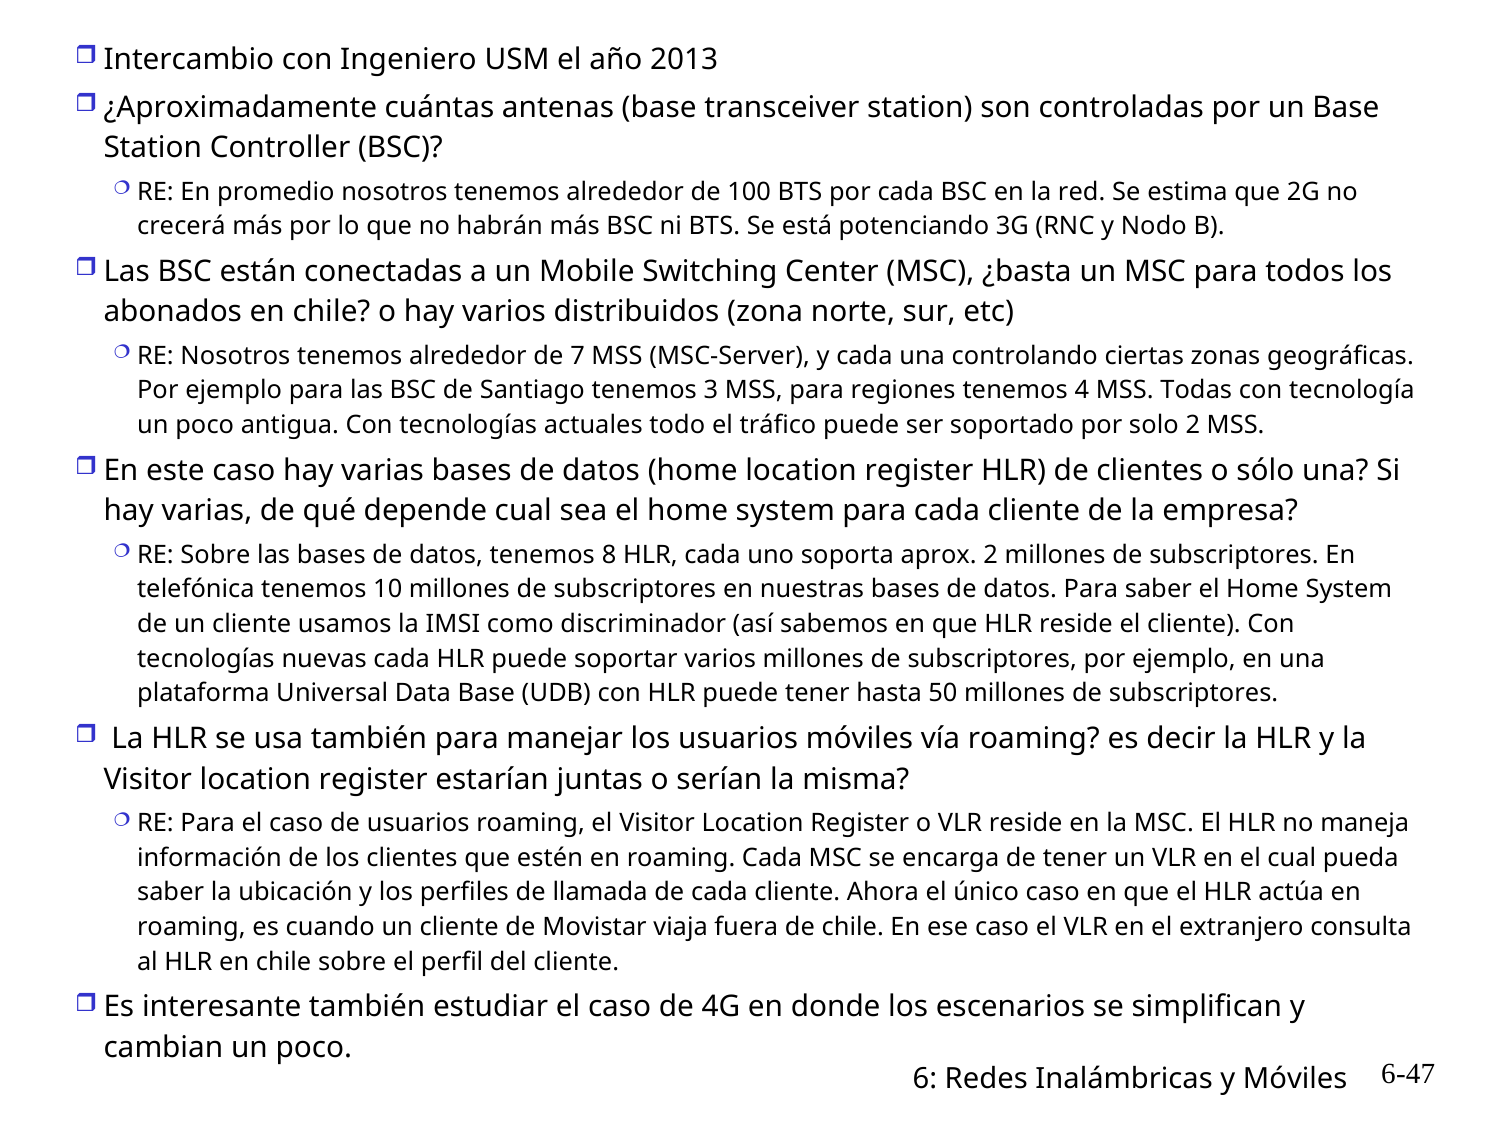

# Intercambio con Ingeniero USM el año 2013
¿Aproximadamente cuántas antenas (base transceiver station) son controladas por un Base Station Controller (BSC)?
RE: En promedio nosotros tenemos alrededor de 100 BTS por cada BSC en la red. Se estima que 2G no crecerá más por lo que no habrán más BSC ni BTS. Se está potenciando 3G (RNC y Nodo B).
Las BSC están conectadas a un Mobile Switching Center (MSC), ¿basta un MSC para todos los abonados en chile? o hay varios distribuidos (zona norte, sur, etc)
RE: Nosotros tenemos alrededor de 7 MSS (MSC-Server), y cada una controlando ciertas zonas geográficas. Por ejemplo para las BSC de Santiago tenemos 3 MSS, para regiones tenemos 4 MSS. Todas con tecnología un poco antigua. Con tecnologías actuales todo el tráfico puede ser soportado por solo 2 MSS.
En este caso hay varias bases de datos (home location register HLR) de clientes o sólo una? Si hay varias, de qué depende cual sea el home system para cada cliente de la empresa?
RE: Sobre las bases de datos, tenemos 8 HLR, cada uno soporta aprox. 2 millones de subscriptores. En telefónica tenemos 10 millones de subscriptores en nuestras bases de datos. Para saber el Home System de un cliente usamos la IMSI como discriminador (así sabemos en que HLR reside el cliente). Con tecnologías nuevas cada HLR puede soportar varios millones de subscriptores, por ejemplo, en una plataforma Universal Data Base (UDB) con HLR puede tener hasta 50 millones de subscriptores.
 La HLR se usa también para manejar los usuarios móviles vía roaming? es decir la HLR y la Visitor location register estarían juntas o serían la misma?
RE: Para el caso de usuarios roaming, el Visitor Location Register o VLR reside en la MSC. El HLR no maneja información de los clientes que estén en roaming. Cada MSC se encarga de tener un VLR en el cual pueda saber la ubicación y los perfiles de llamada de cada cliente. Ahora el único caso en que el HLR actúa en roaming, es cuando un cliente de Movistar viaja fuera de chile. En ese caso el VLR en el extranjero consulta al HLR en chile sobre el perfil del cliente.
Es interesante también estudiar el caso de 4G en donde los escenarios se simplifican y cambian un poco.
47